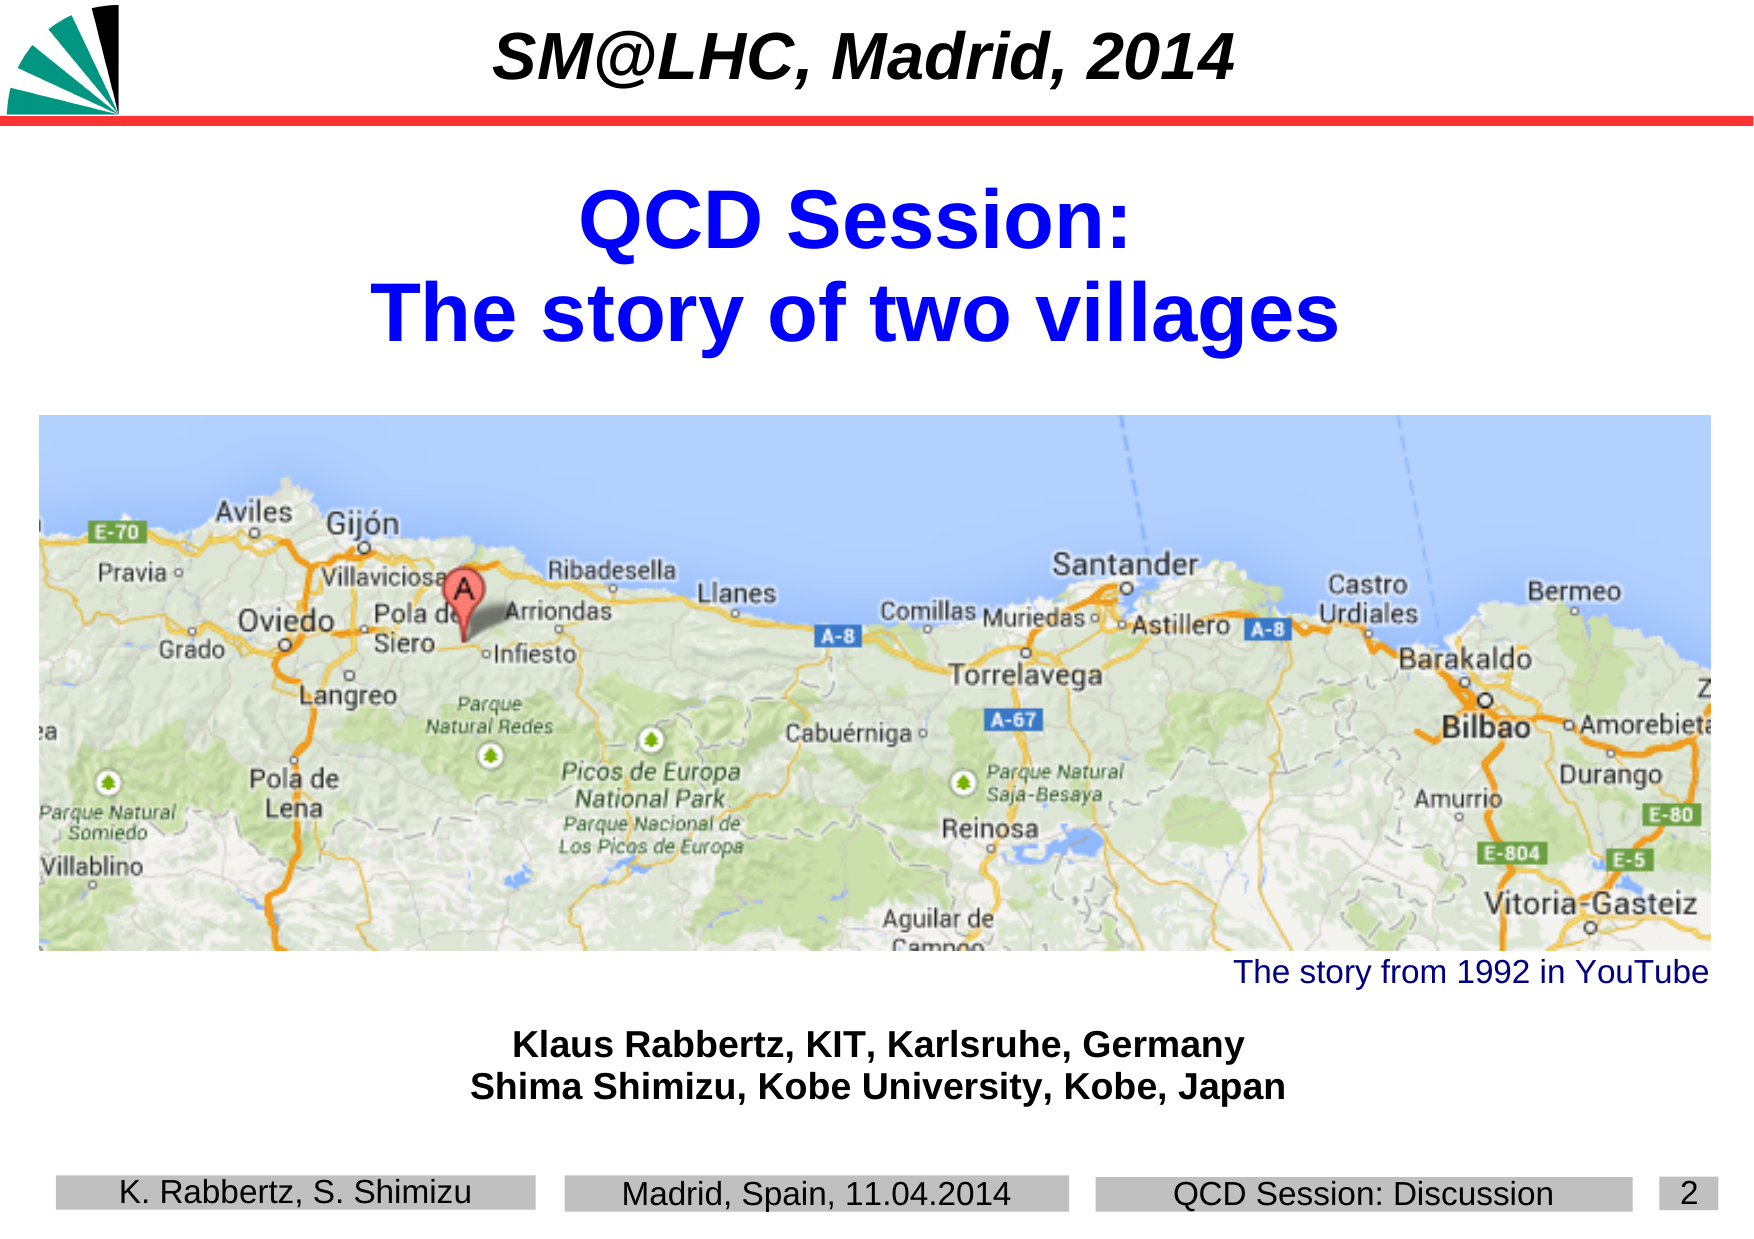

# SM@LHC, Madrid, 2014
QCD Session:
The story of two villages
The story from 1992 in YouTube
Klaus Rabbertz, KIT, Karlsruhe, Germany
Shima Shimizu, Kobe University, Kobe, Japan